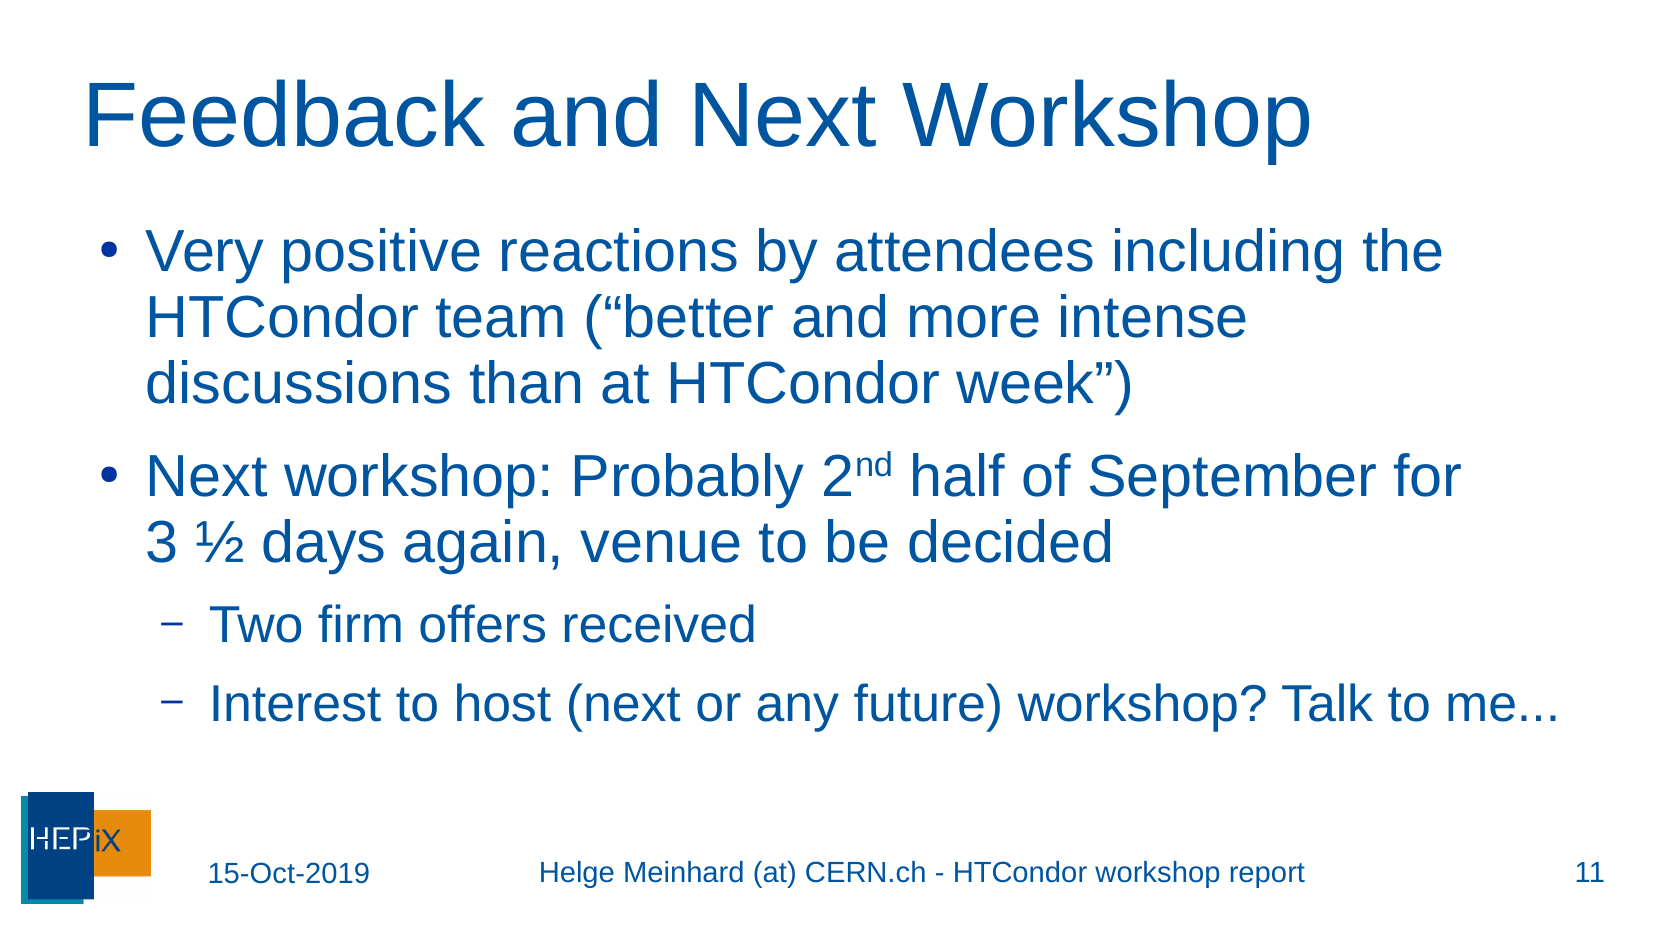

# Feedback and Next Workshop
Very positive reactions by attendees including the HTCondor team (“better and more intense discussions than at HTCondor week”)
Next workshop: Probably 2nd half of September for 3 ½ days again, venue to be decided
Two firm offers received
Interest to host (next or any future) workshop? Talk to me...
Helge Meinhard (at) CERN.ch - HTCondor workshop report
11
15-Oct-2019